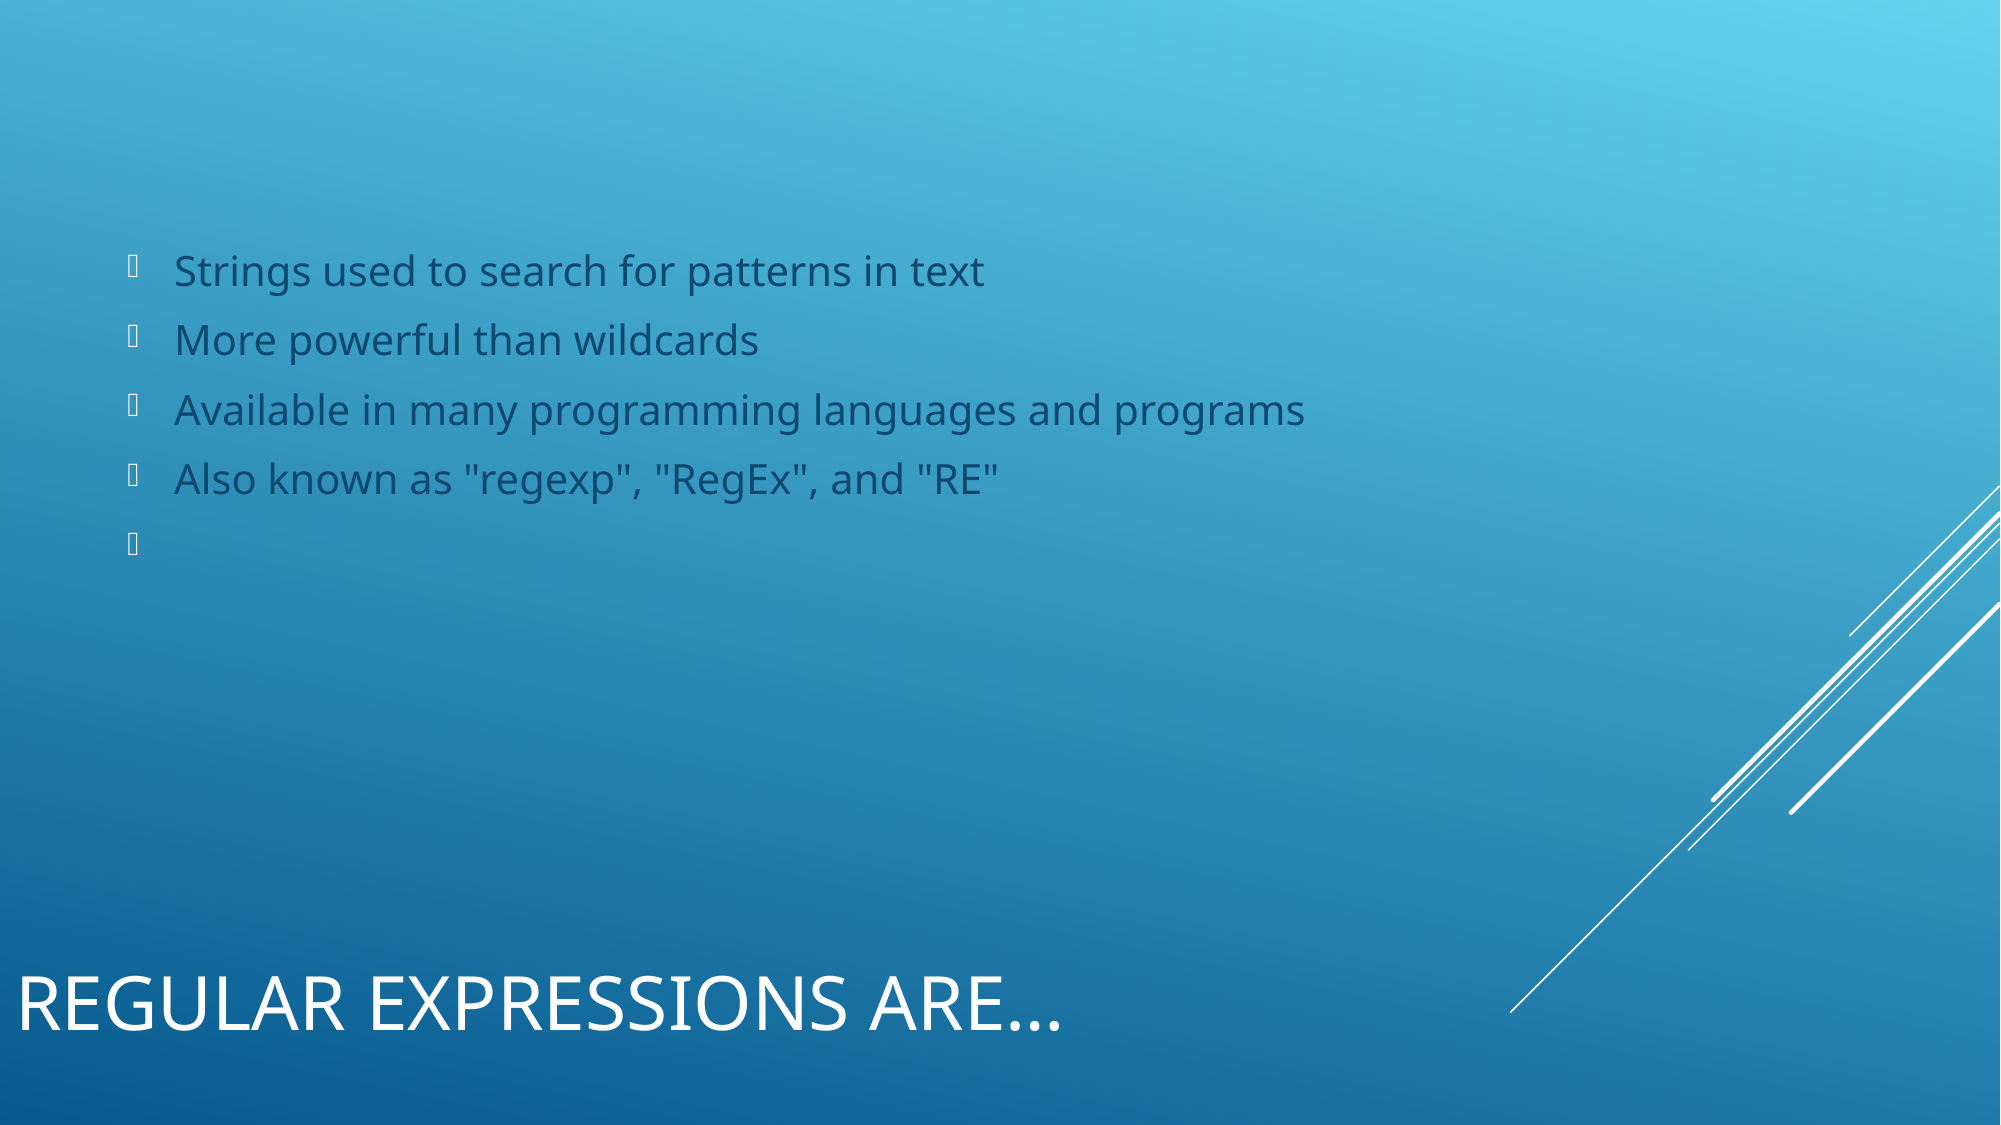

Strings used to search for patterns in text
More powerful than wildcards
Available in many programming languages and programs
Also known as "regexp", "RegEx", and "RE"
# Regular expressions are…